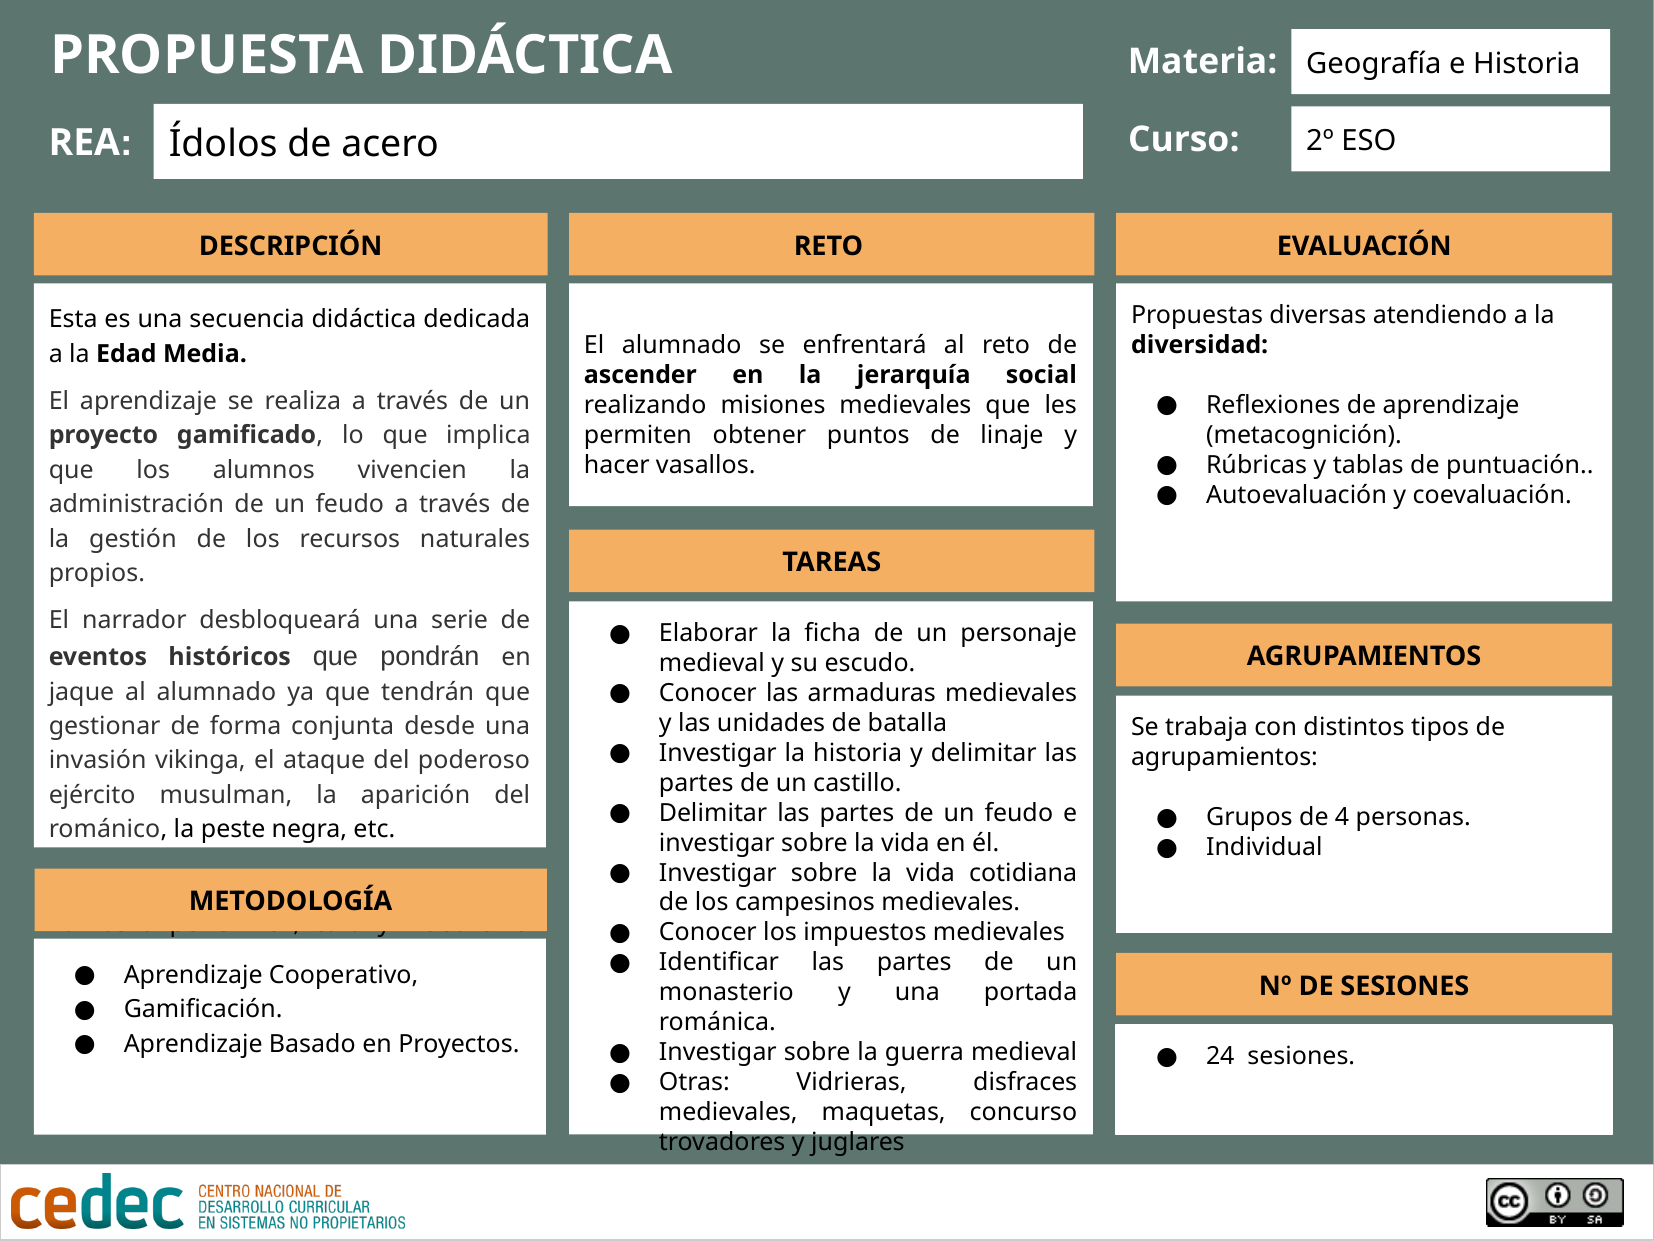

PROPUESTA DIDÁCTICA
Geografía e Historia
Materia:
Ídolos de acero
2º ESO
Curso:
REA:
DESCRIPCIÓN
RETO
EVALUACIÓN
Esta es una secuencia didáctica dedicada a la Edad Media.
El aprendizaje se realiza a través de un proyecto gamificado, lo que implica que los alumnos vivencien la administración de un feudo a través de la gestión de los recursos naturales propios.
El narrador desbloqueará una serie de eventos históricos que pondrán en jaque al alumnado ya que tendrán que gestionar de forma conjunta desde una invasión vikinga, el ataque del poderoso ejército musulman, la aparición del románico, la peste negra, etc.
Vamos a poner voz, cara y vídeo a la pintura. ¿Estamos preparados?
El alumnado se enfrentará al reto de ascender en la jerarquía social realizando misiones medievales que les permiten obtener puntos de linaje y hacer vasallos.
Propuestas diversas atendiendo a la diversidad:
Reflexiones de aprendizaje (metacognición).
Rúbricas y tablas de puntuación..
Autoevaluación y coevaluación.
TAREAS
Elaborar la ficha de un personaje medieval y su escudo.
Conocer las armaduras medievales y las unidades de batalla
Investigar la historia y delimitar las partes de un castillo.
Delimitar las partes de un feudo e investigar sobre la vida en él.
Investigar sobre la vida cotidiana de los campesinos medievales.
Conocer los impuestos medievales
Identificar las partes de un monasterio y una portada románica.
Investigar sobre la guerra medieval
Otras: Vidrieras, disfraces medievales, maquetas, concurso trovadores y juglares
AGRUPAMIENTOS
Se trabaja con distintos tipos de agrupamientos:
Grupos de 4 personas.
Individual
METODOLOGÍA
Aprendizaje Cooperativo,
Gamificación.
Aprendizaje Basado en Proyectos.
Nº DE SESIONES
24 sesiones.